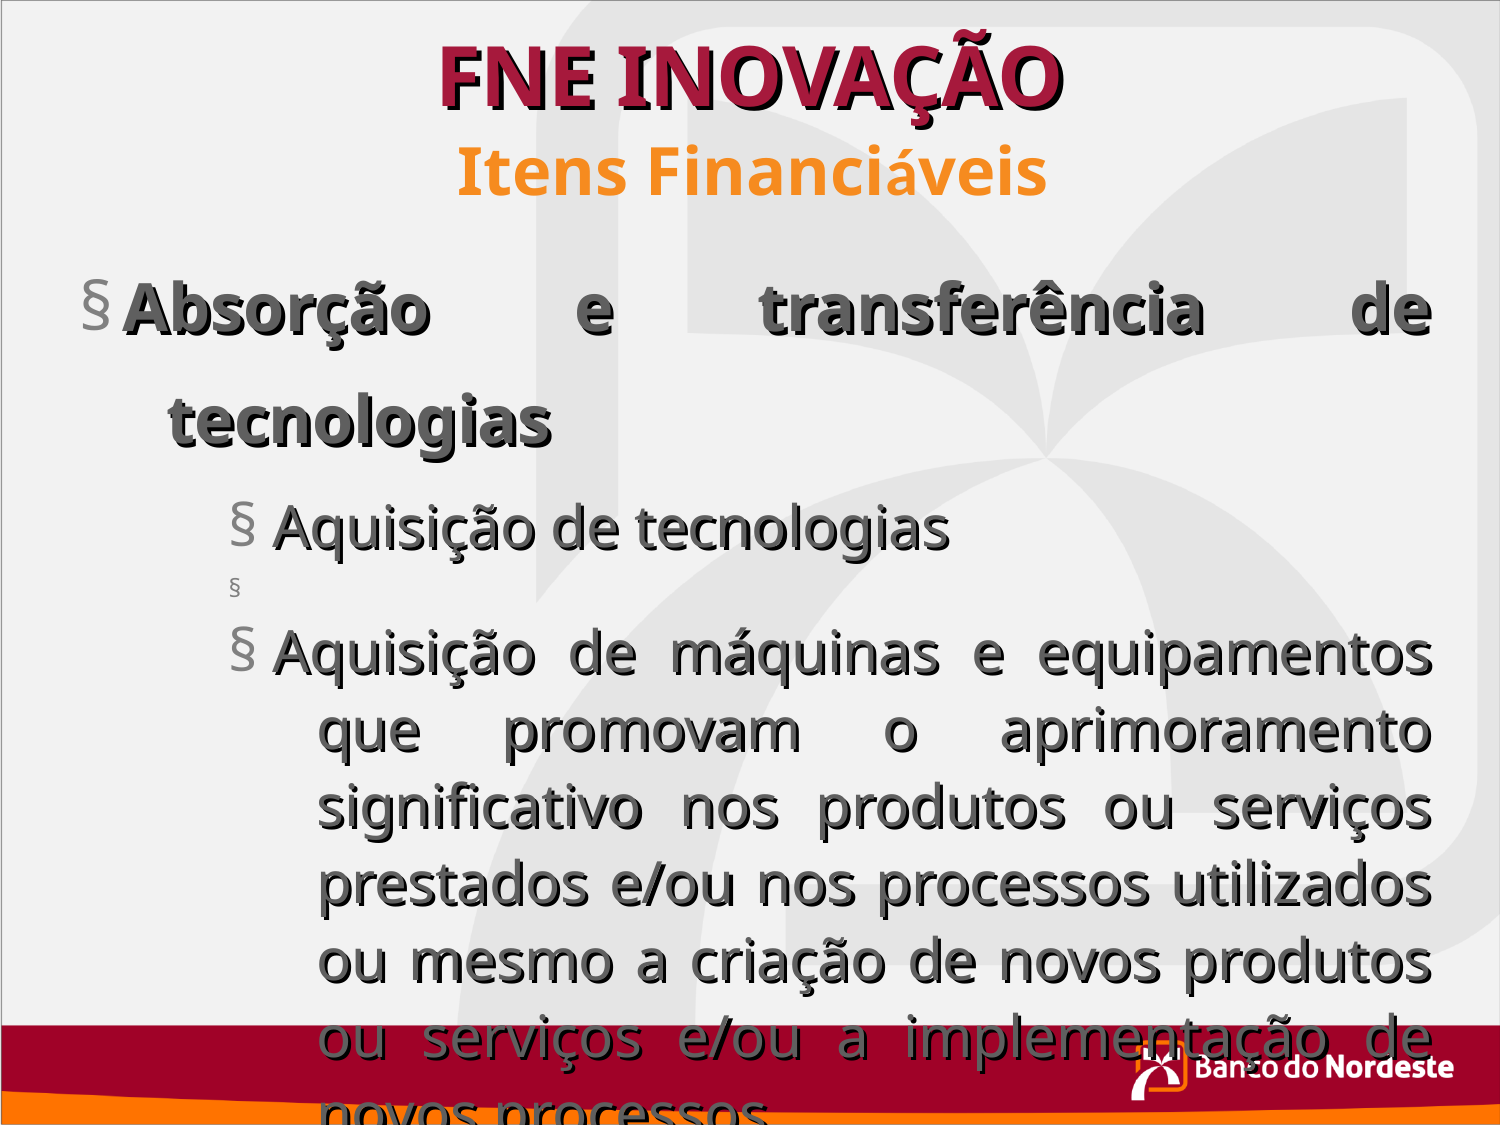

FNE INOVAÇÃO
Itens Financiáveis
Absorção e transferência de tecnologias
Aquisição de tecnologias
Aquisição de máquinas e equipamentos que promovam o aprimoramento significativo nos produtos ou serviços prestados e/ou nos processos utilizados ou mesmo a criação de novos produtos ou serviços e/ou a implementação de novos processos